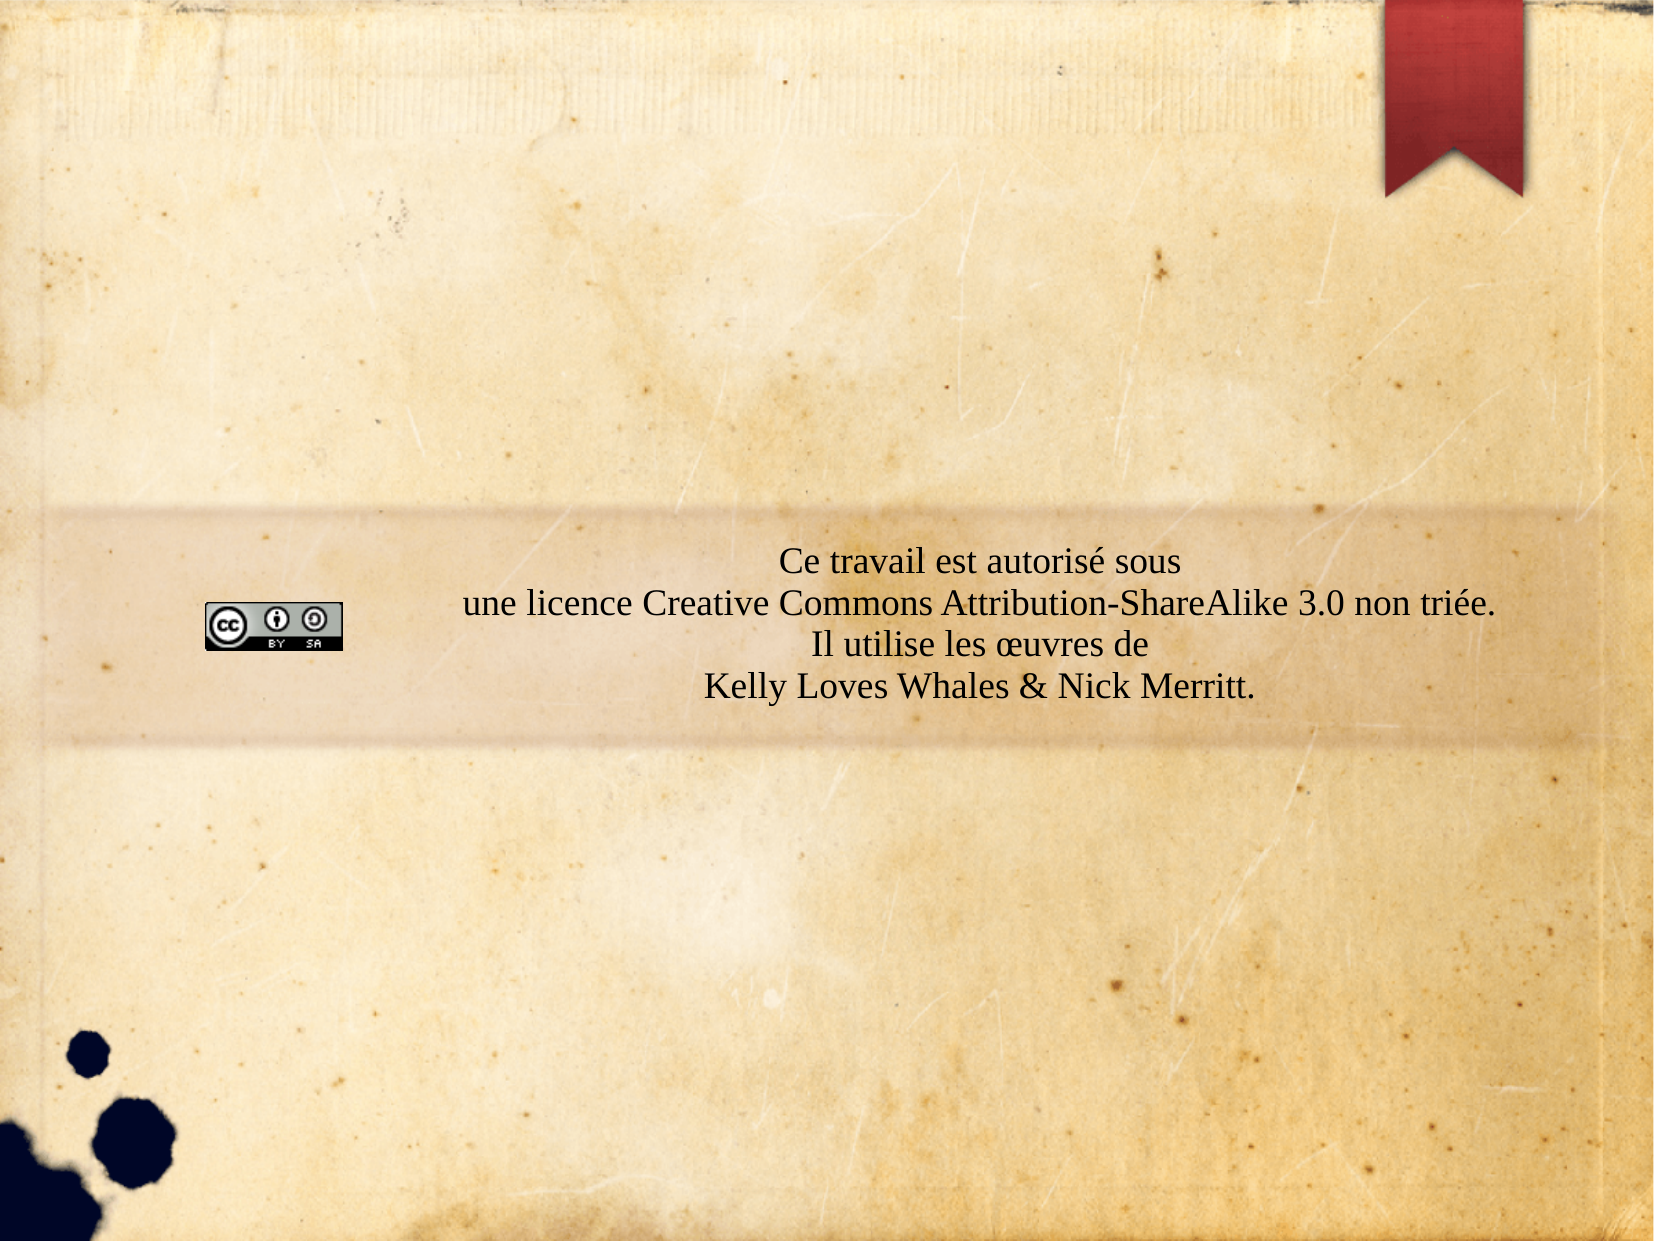

# Ce travail est autorisé sous une licence Creative Commons Attribution-ShareAlike 3.0 non triée. Il utilise les œuvres de Kelly Loves Whales & Nick Merritt.